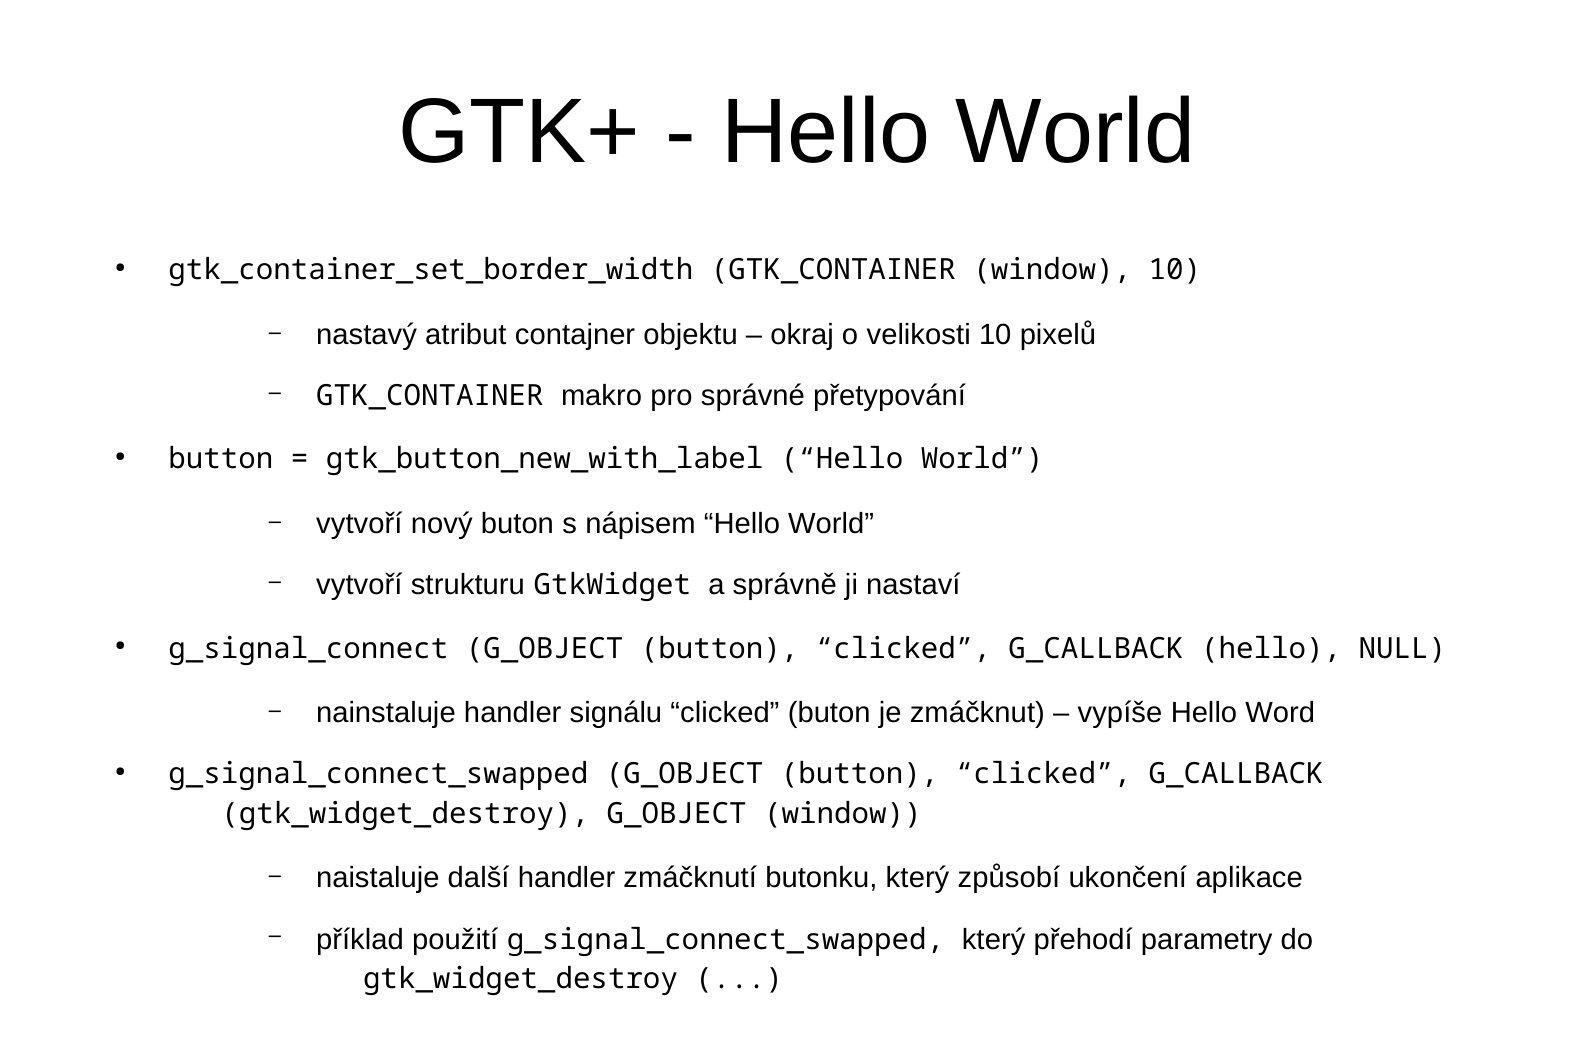

# GTK+ - Hello World
gtk_container_set_border_width (GTK_CONTAINER (window), 10)
nastavý atribut contajner objektu – okraj o velikosti 10 pixelů
GTK_CONTAINER makro pro správné přetypování
button = gtk_button_new_with_label (“Hello World”)
vytvoří nový buton s nápisem “Hello World”
vytvoří strukturu GtkWidget a správně ji nastaví
g_signal_connect (G_OBJECT (button), “clicked”, G_CALLBACK (hello), NULL)
nainstaluje handler signálu “clicked” (buton je zmáčknut) – vypíše Hello Word
g_signal_connect_swapped (G_OBJECT (button), “clicked”, G_CALLBACK (gtk_widget_destroy), G_OBJECT (window))
naistaluje další handler zmáčknutí butonku, který způsobí ukončení aplikace
příklad použití g_signal_connect_swapped, který přehodí parametry do gtk_widget_destroy (...)